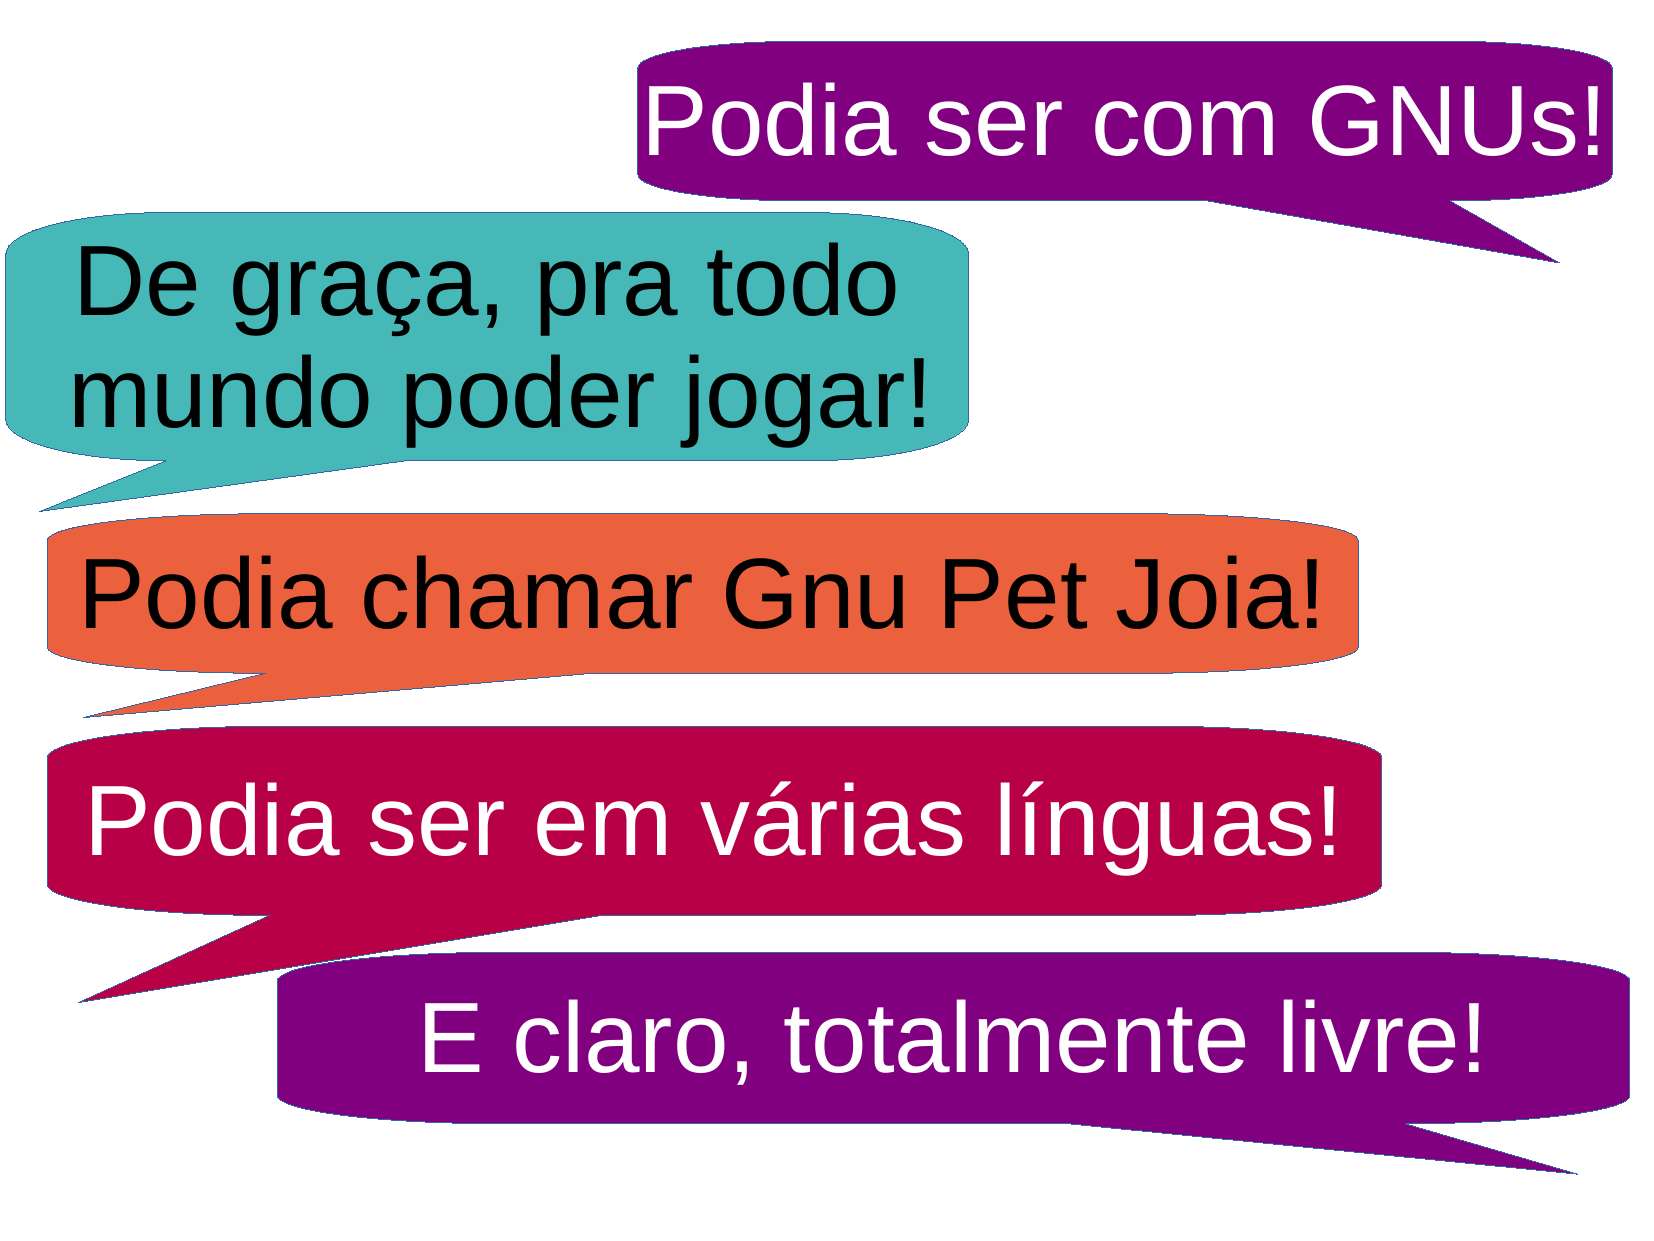

Podia ser com GNUs!
De graça, pra todo
 mundo poder jogar!
Podia chamar Gnu Pet Joia!
Podia ser em várias línguas!
E claro, totalmente livre!